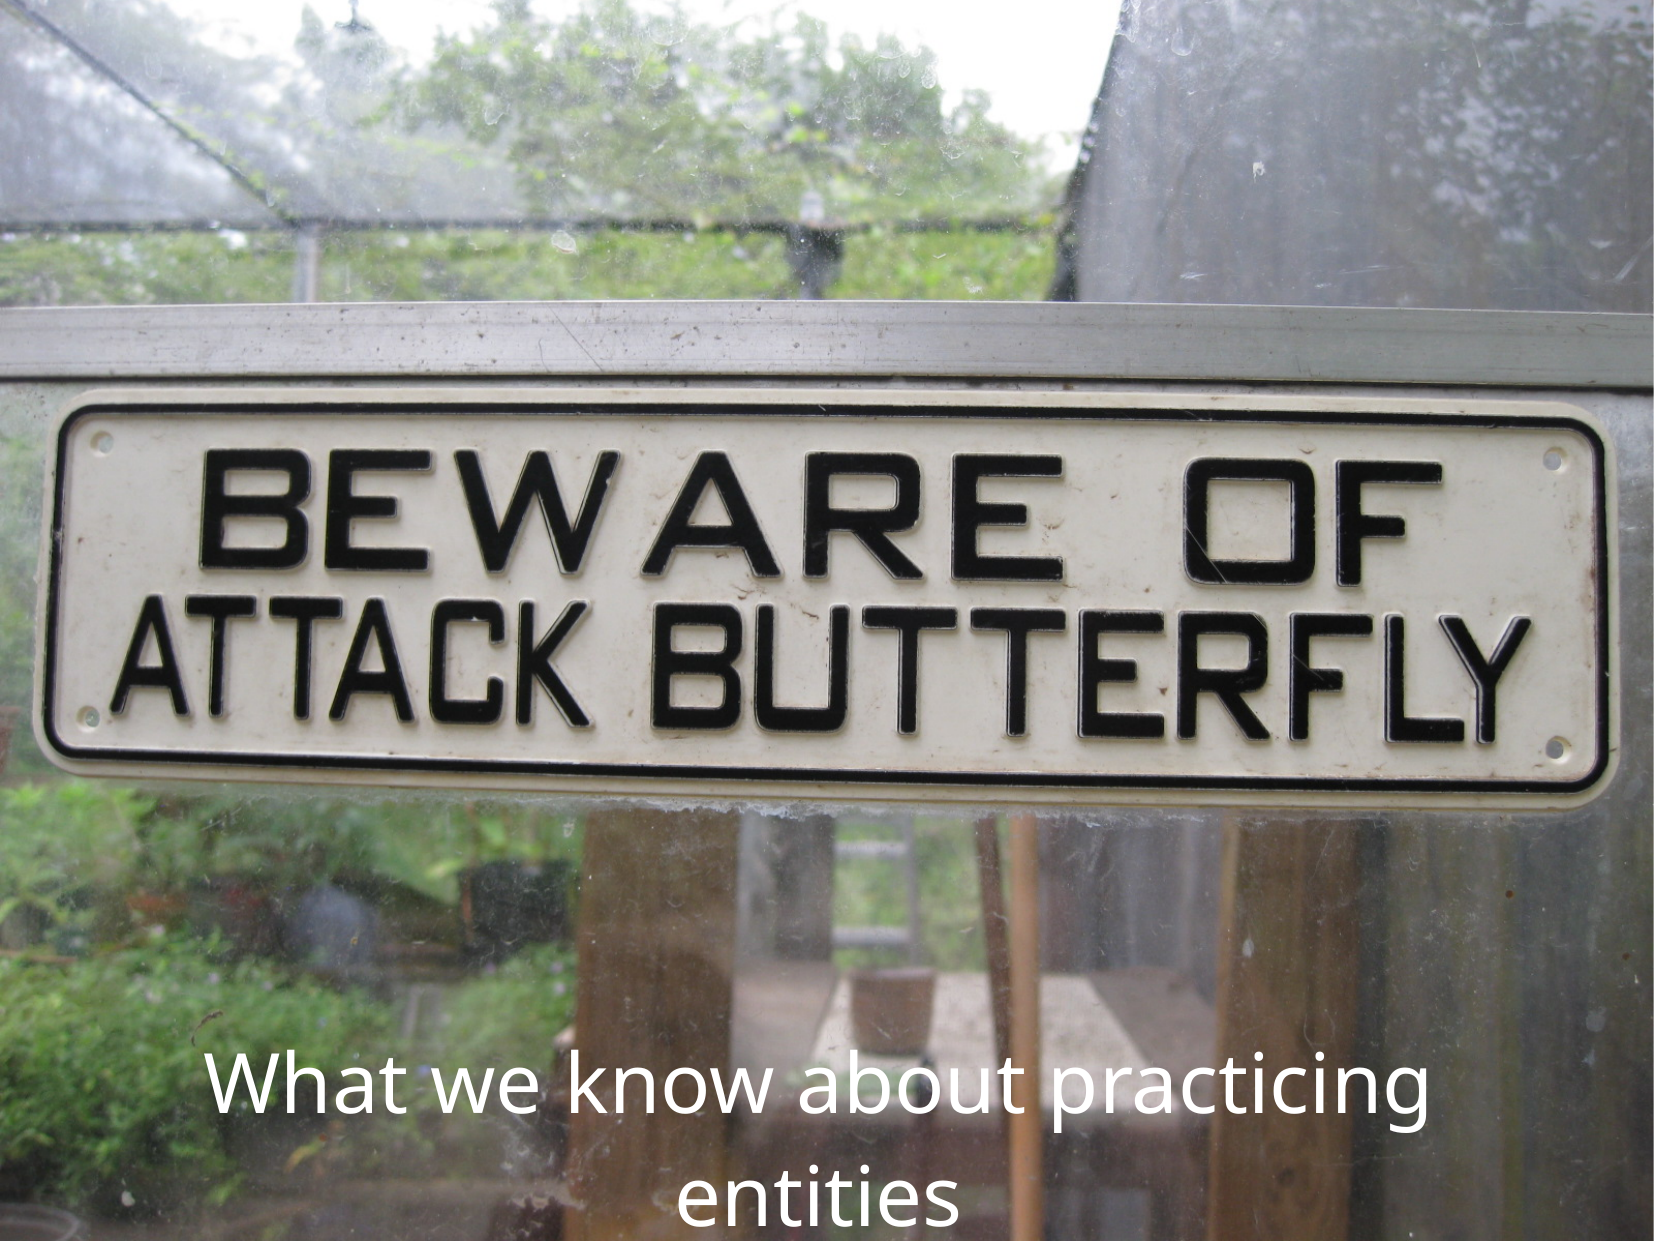

# What we know about practicing entities